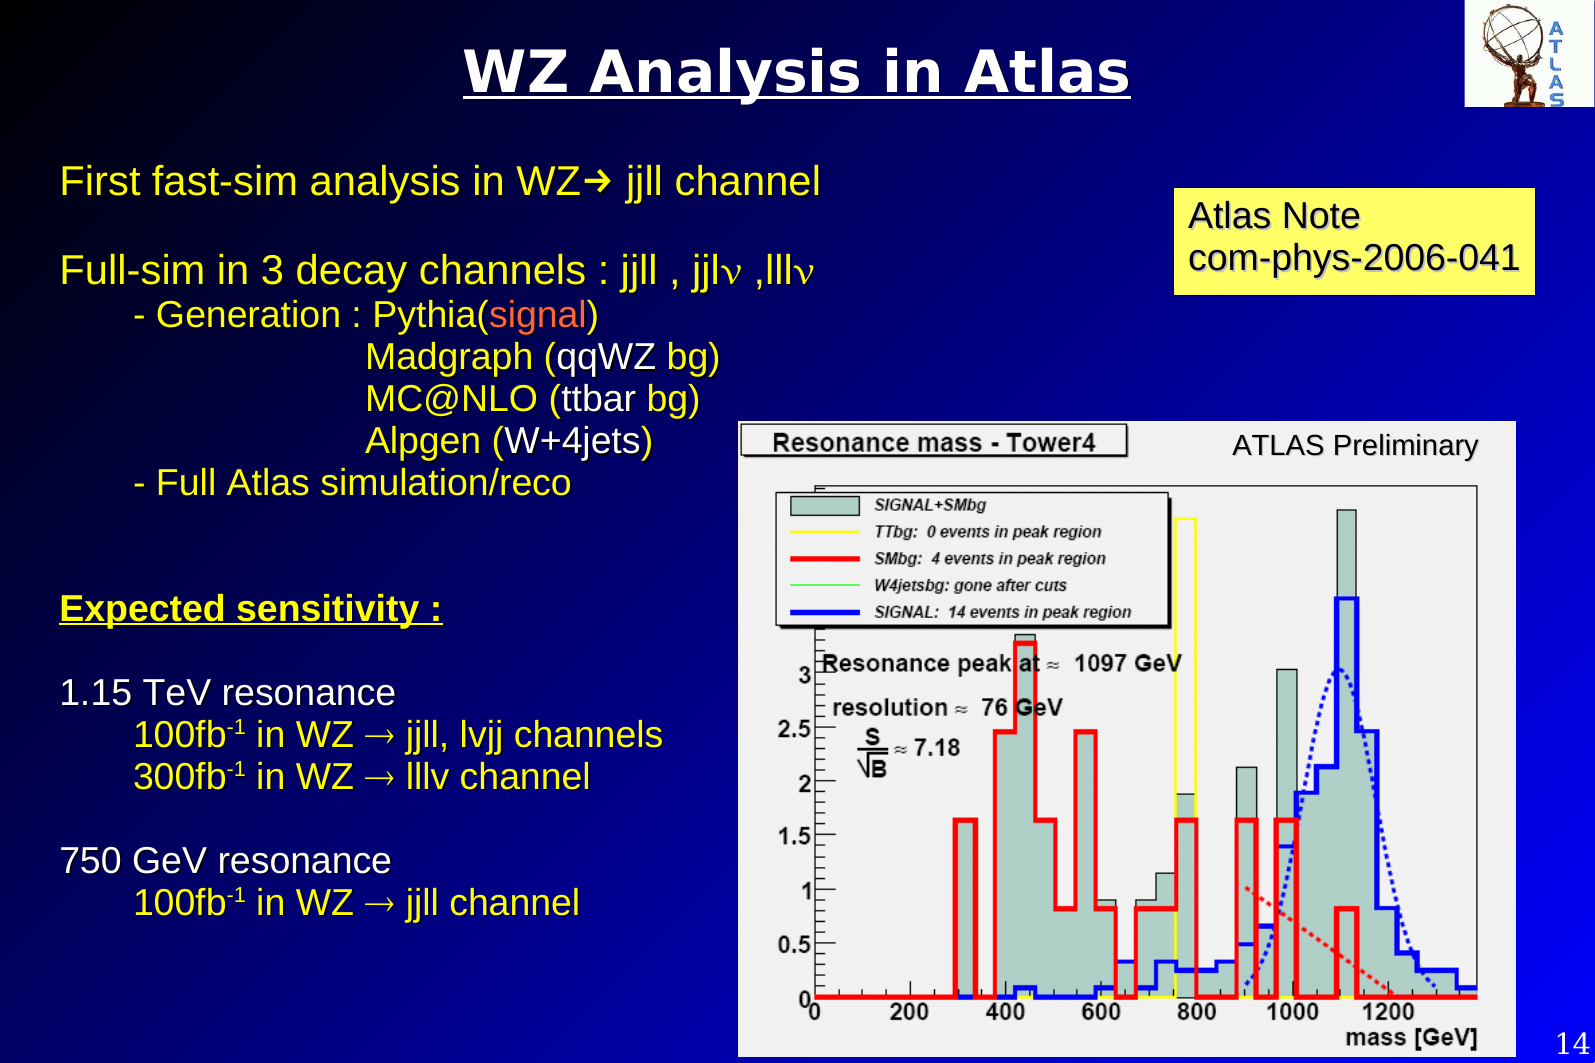

# WZ Analysis in Atlas
First fast-sim analysis in WZ→ jjll channel
Full-sim in 3 decay channels : jjll , jjl ,lll
	- Generation : Pythia(signal)
				 Madgraph (qqWZ bg)
				 MC@NLO (ttbar bg)
				 Alpgen (W+4jets)
	- Full Atlas simulation/reco
Expected sensitivity :
1.15 TeV resonance
	100fb-1 in WZ  jjll, lvjj channels
	300fb-1 in WZ  lllv channel
750 GeV resonance
	100fb-1 in WZ  jjll channel
Atlas Note
com-phys-2006-041
ATLAS Preliminary
14